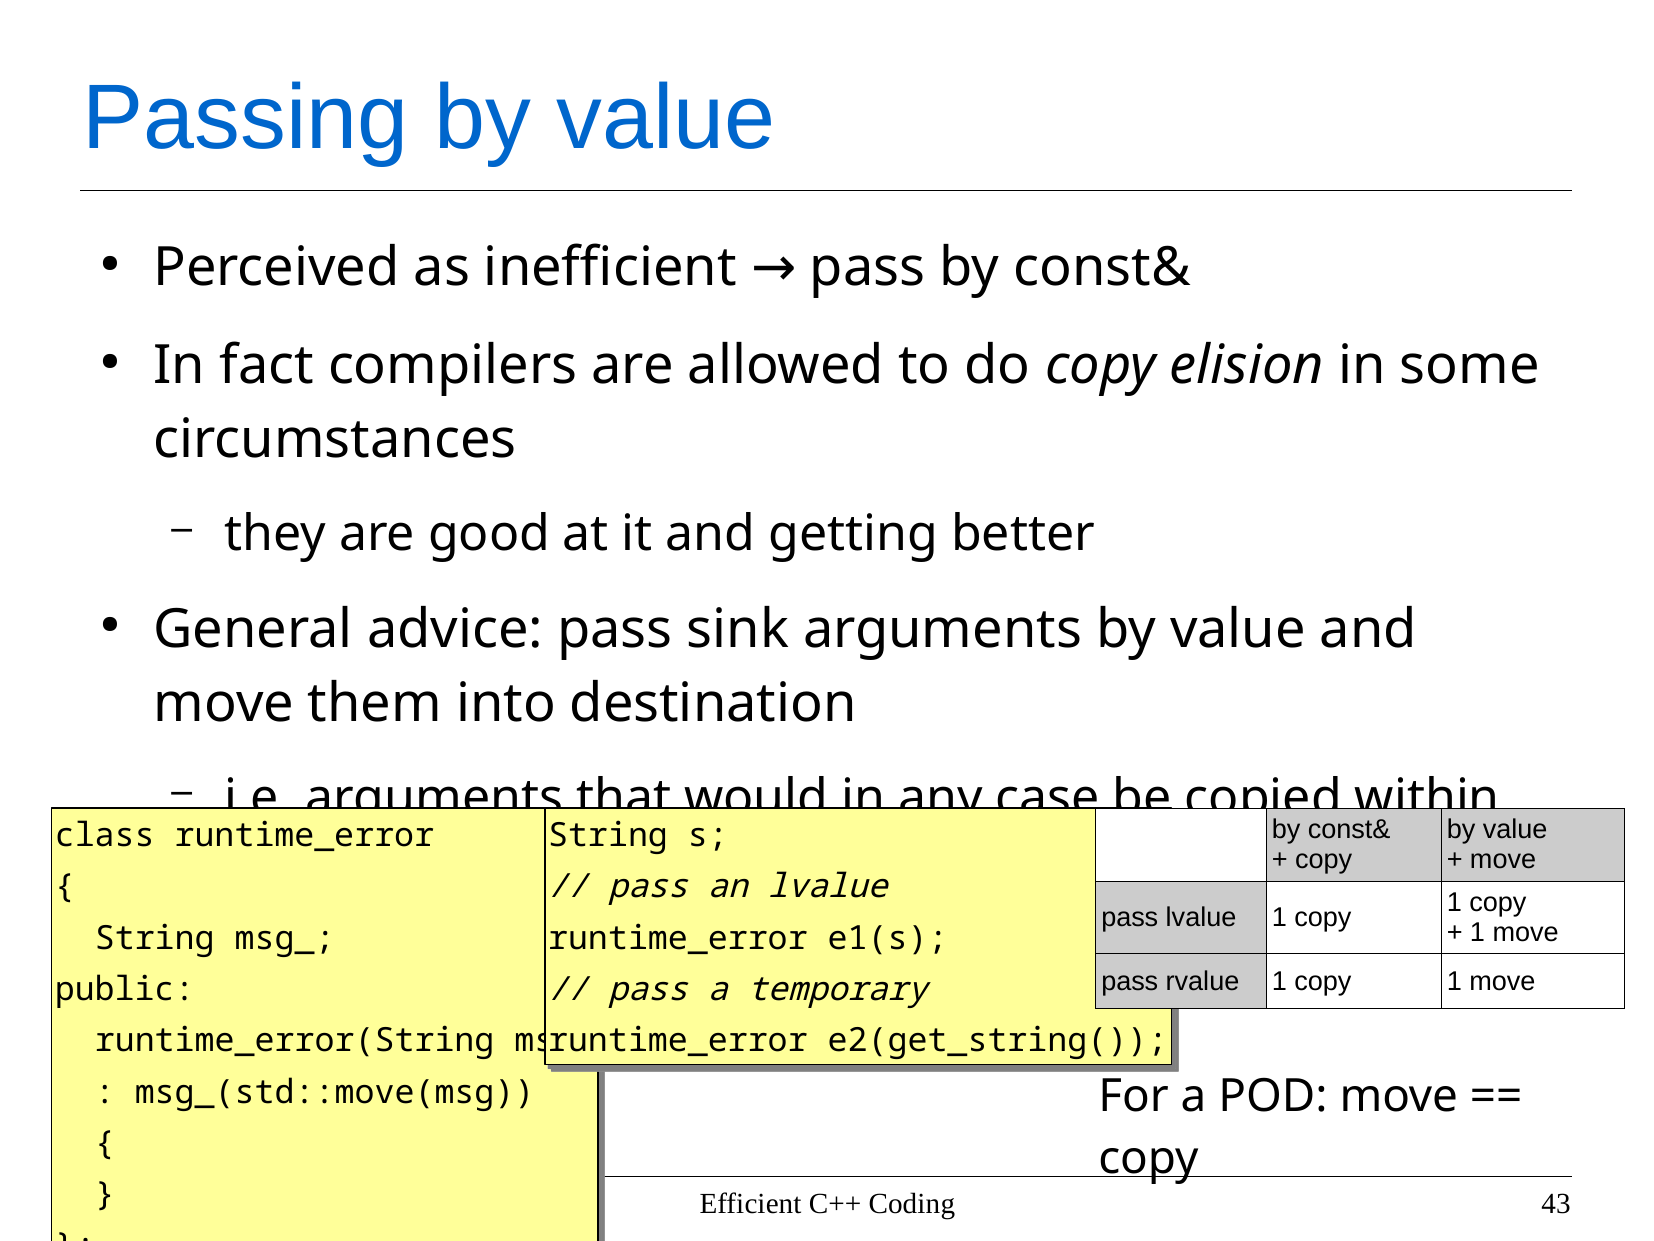

# Passing by value
Perceived as inefficient → pass by const&
In fact compilers are allowed to do copy elision in some circumstances
they are good at it and getting better
General advice: pass sink arguments by value and move them into destination
i.e. arguments that would in any case be copied within the function body
class runtime_error
{
 String msg_;
public:
 runtime_error(String msg)
 : msg_(std::move(msg))
 {
 }
};
String s;
// pass an lvalue
runtime_error e1(s);
// pass a temporary
runtime_error e2(get_string());
| | by const& + copy | by value + move |
| --- | --- | --- |
| pass lvalue | 1 copy | 1 copy + 1 move |
| pass rvalue | 1 copy | 1 move |
For a POD: move == copy
F. Giacomini
Efficient C++ Coding
43